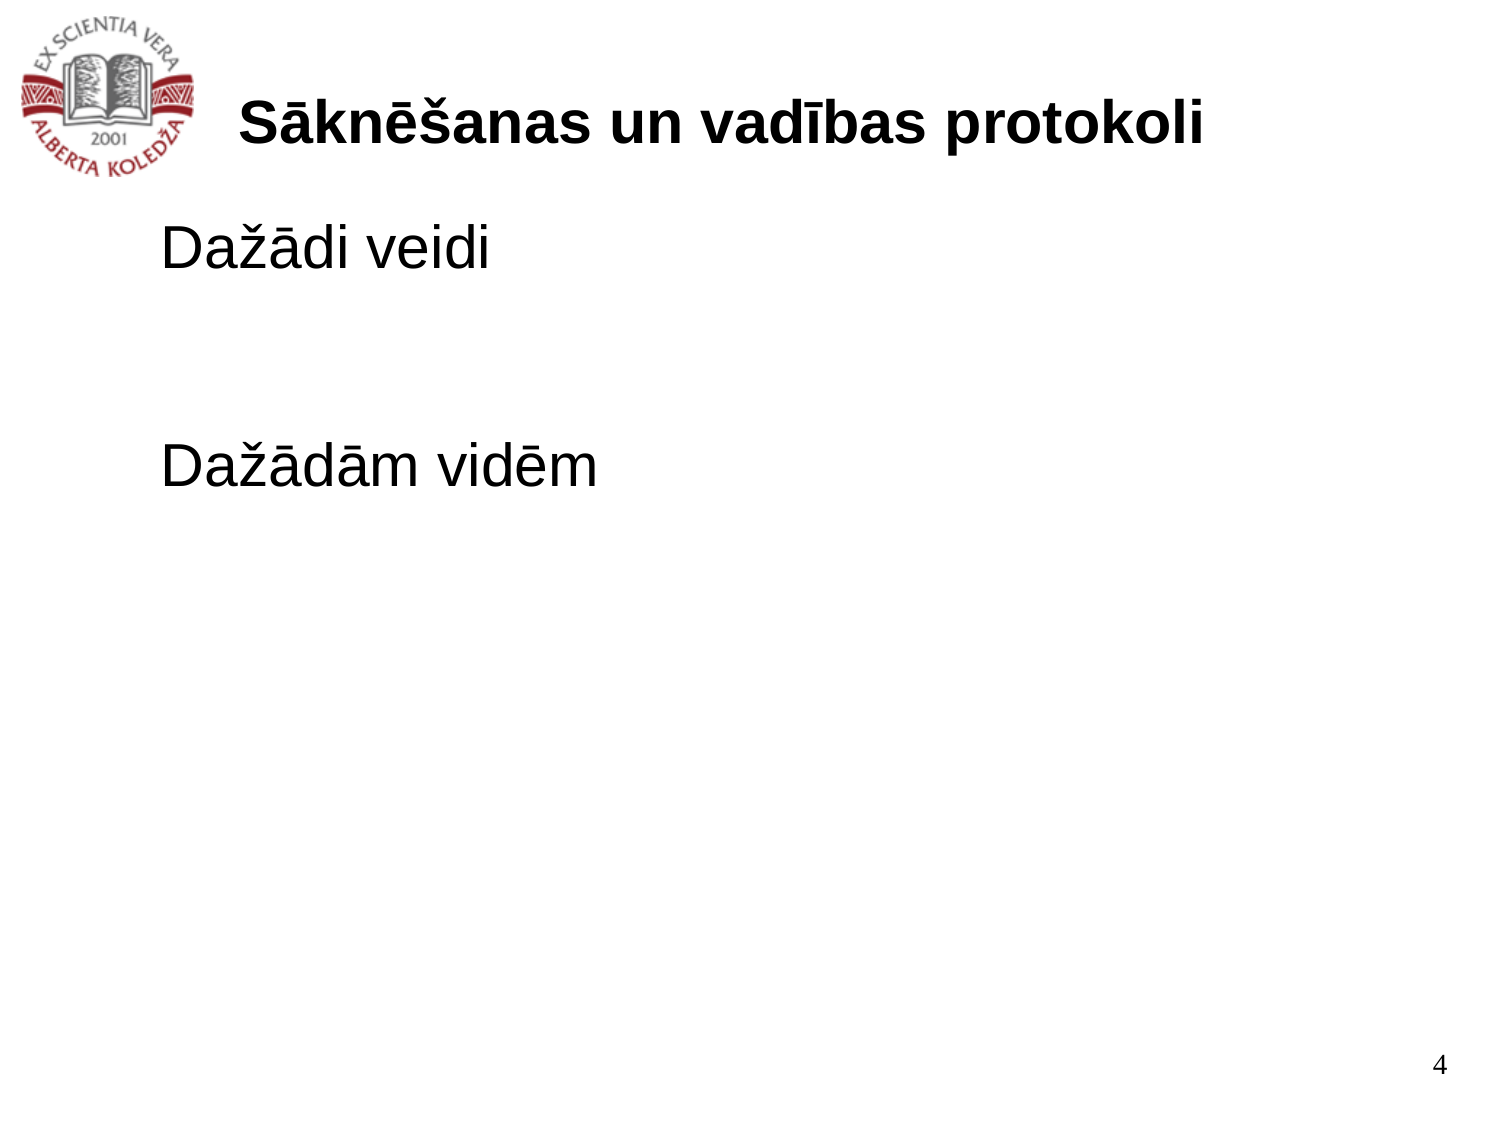

# Sāknēšanas un vadības protokoli
Dažādi veidi
Dažādām vidēm